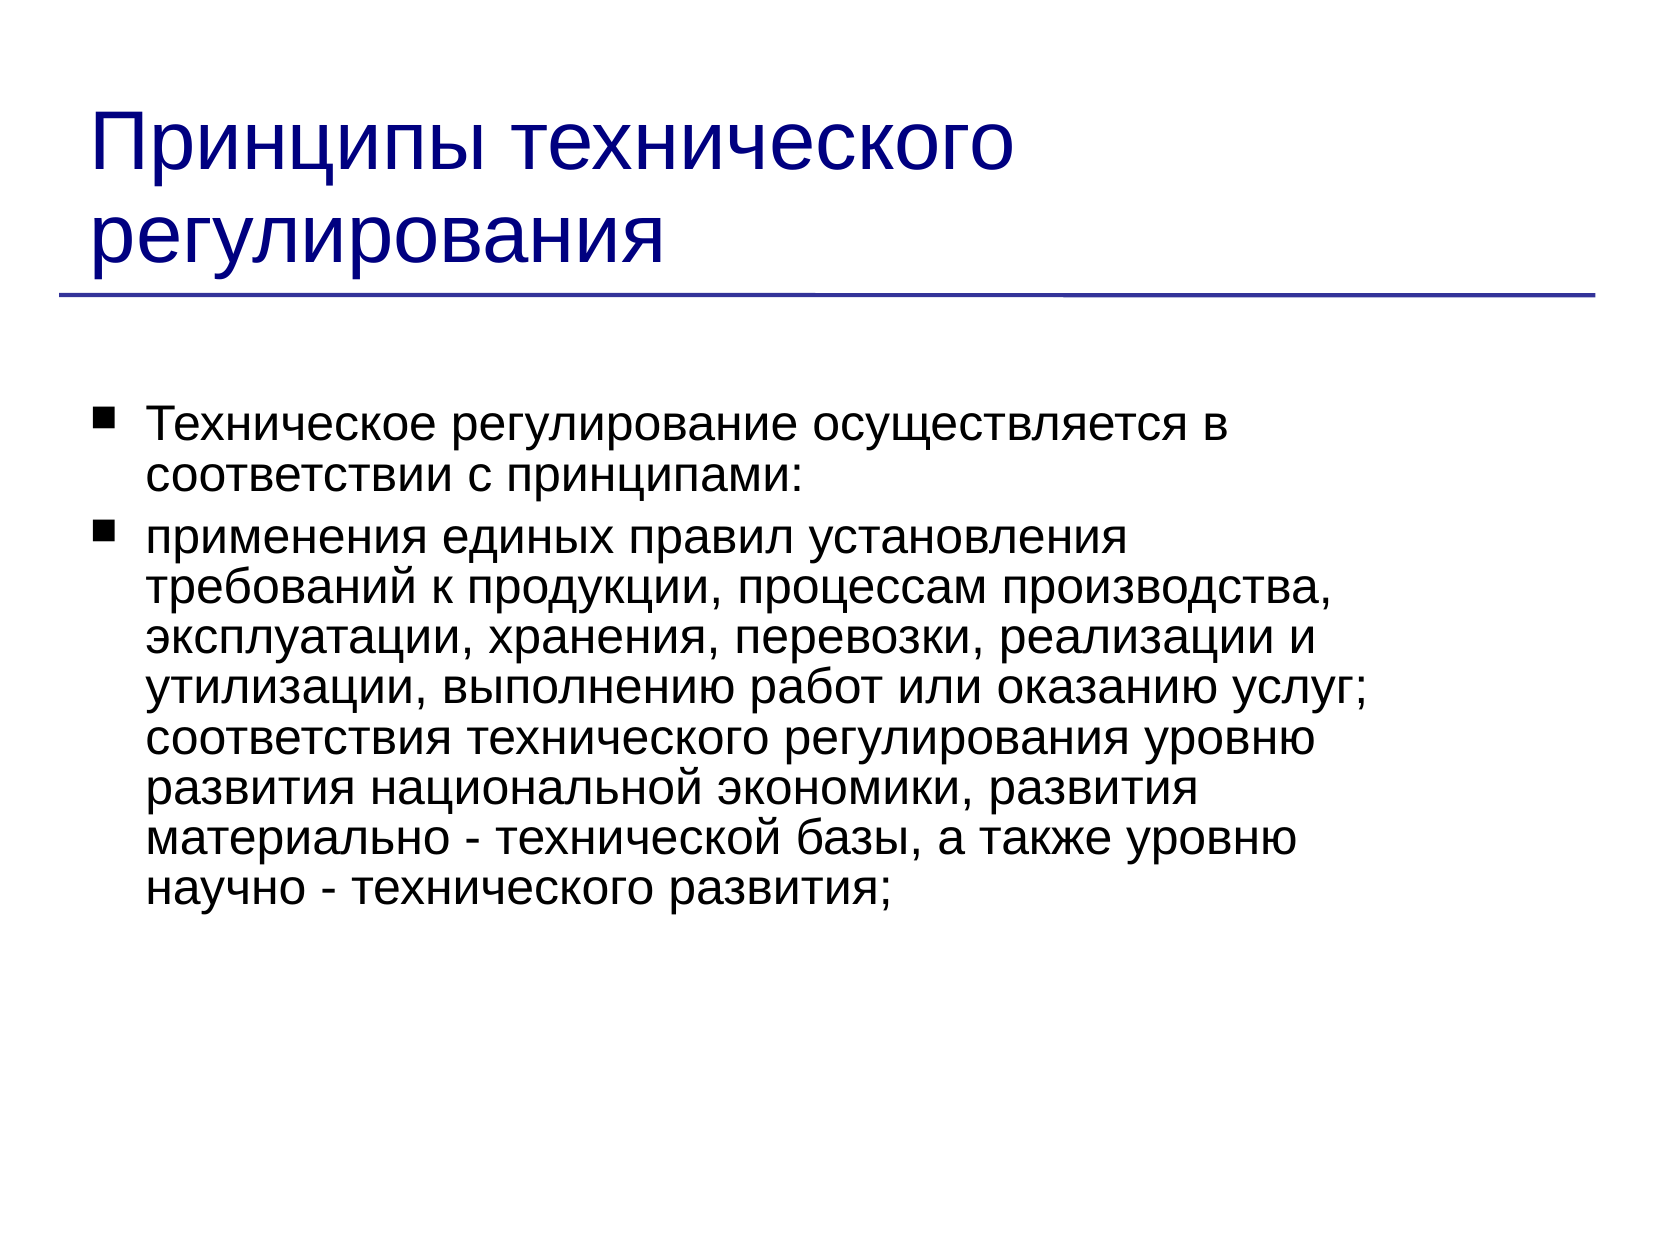

# Принципы технического регулирования
Техническое регулирование осуществляется в соответствии с принципами:
применения единых правил установления требований к продукции, процессам производства, эксплуатации, хранения, перевозки, реализации и утилизации, выполнению работ или оказанию услуг; соответствия технического регулирования уровню развития национальной экономики, развития материально - технической базы, а также уровню научно - технического развития;